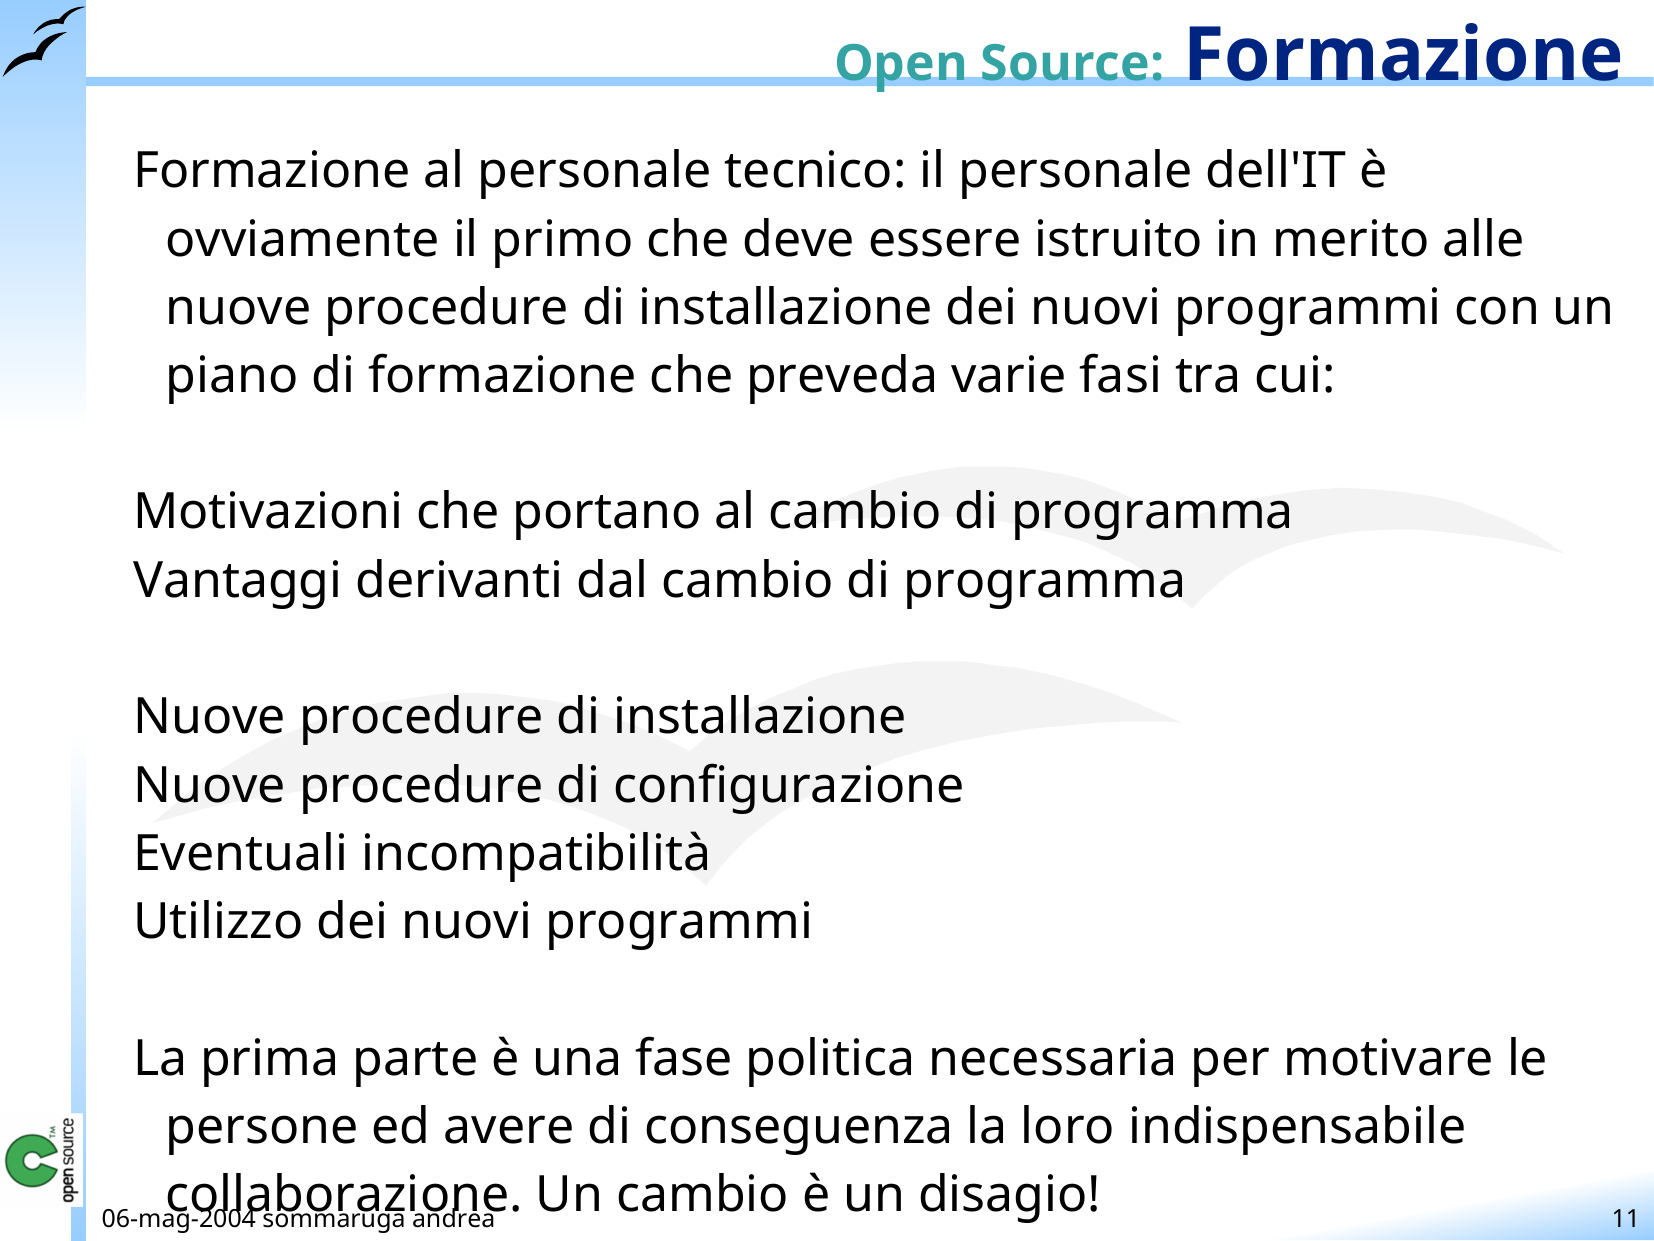

# Open Source: Formazione
Formazione al personale tecnico: il personale dell'IT è ovviamente il primo che deve essere istruito in merito alle nuove procedure di installazione dei nuovi programmi con un piano di formazione che preveda varie fasi tra cui:
Motivazioni che portano al cambio di programma
Vantaggi derivanti dal cambio di programma
Nuove procedure di installazione
Nuove procedure di configurazione
Eventuali incompatibilità
Utilizzo dei nuovi programmi
La prima parte è una fase politica necessaria per motivare le persone ed avere di conseguenza la loro indispensabile collaborazione. Un cambio è un disagio!